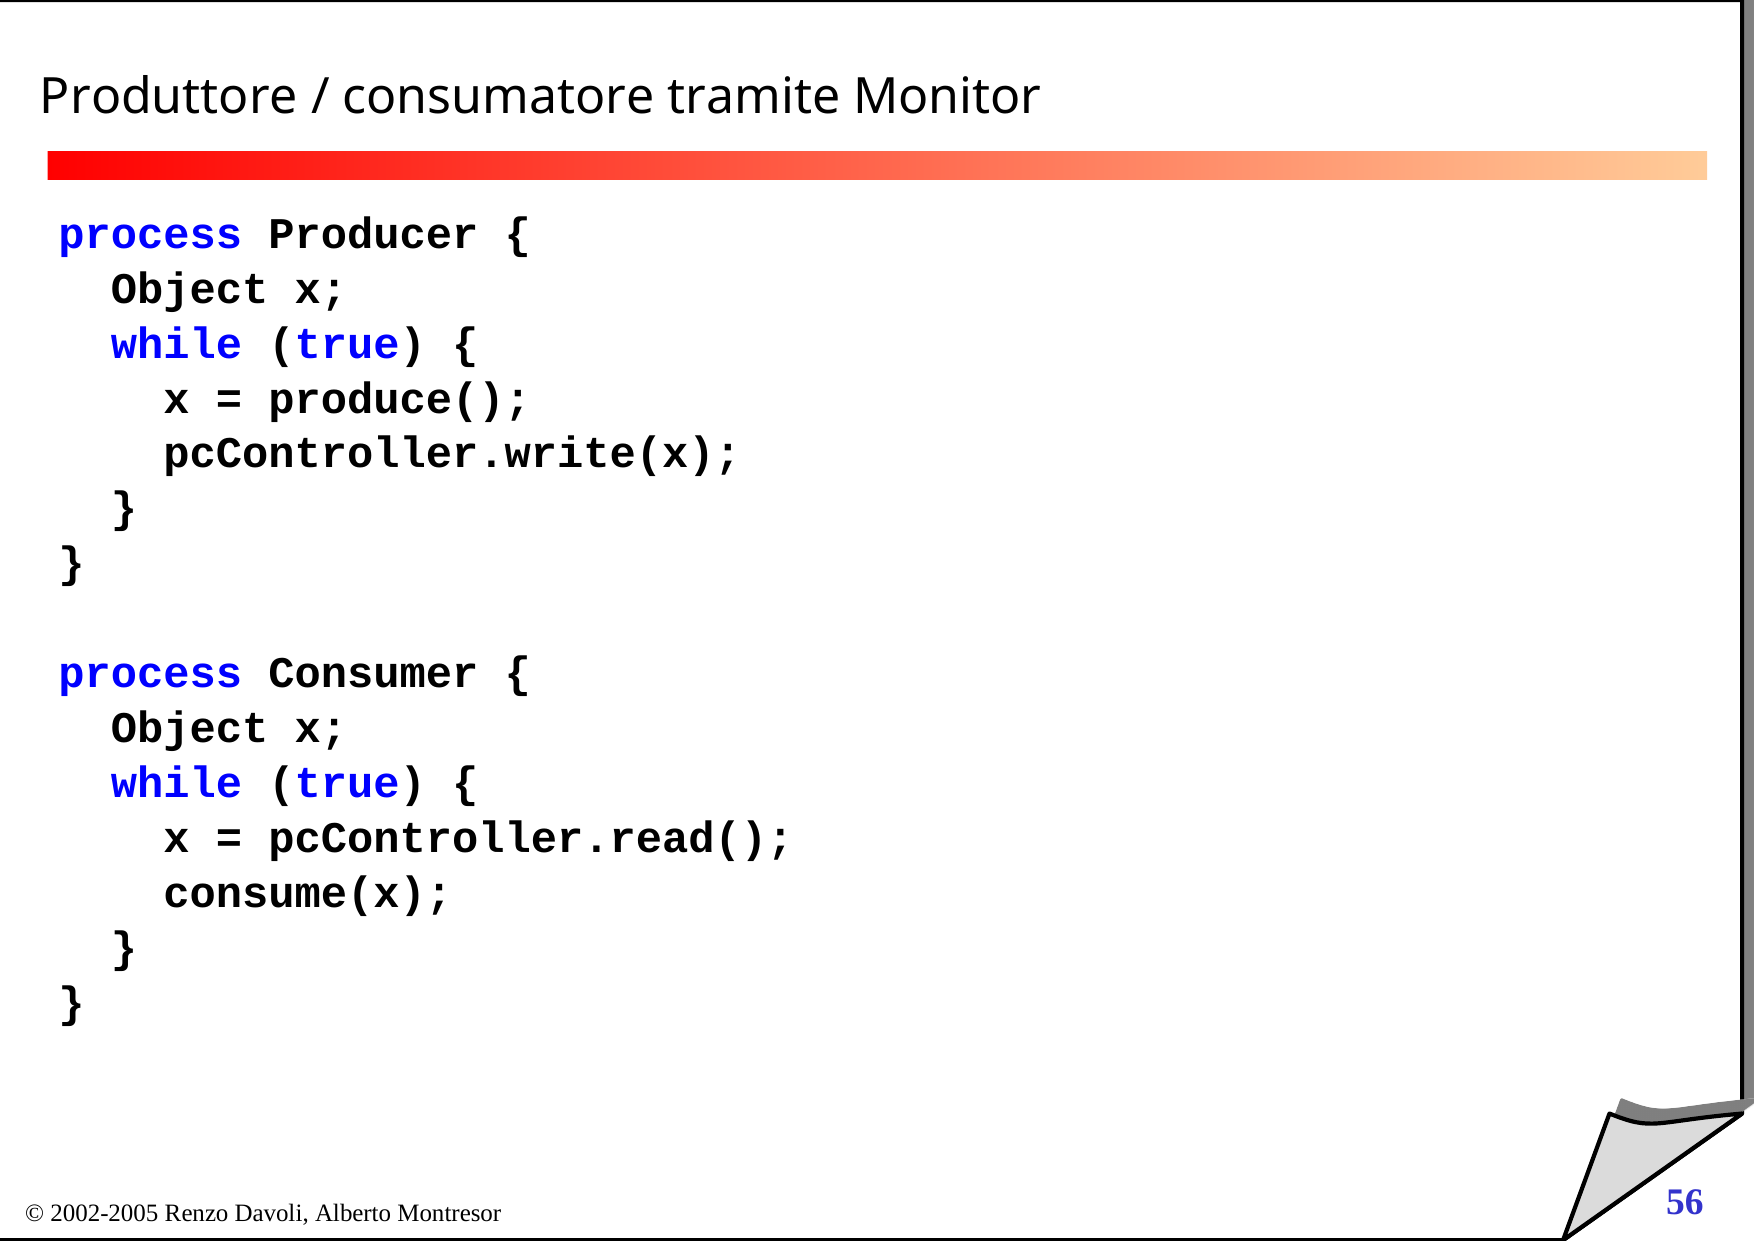

# Produttore / consumatore tramite Monitor
process Producer {
 Object x;
 while (true) {
 x = produce();
 pcController.write(x);
 }
}
process Consumer {
 Object x;
 while (true) {
 x = pcController.read();
 consume(x);
 }
}